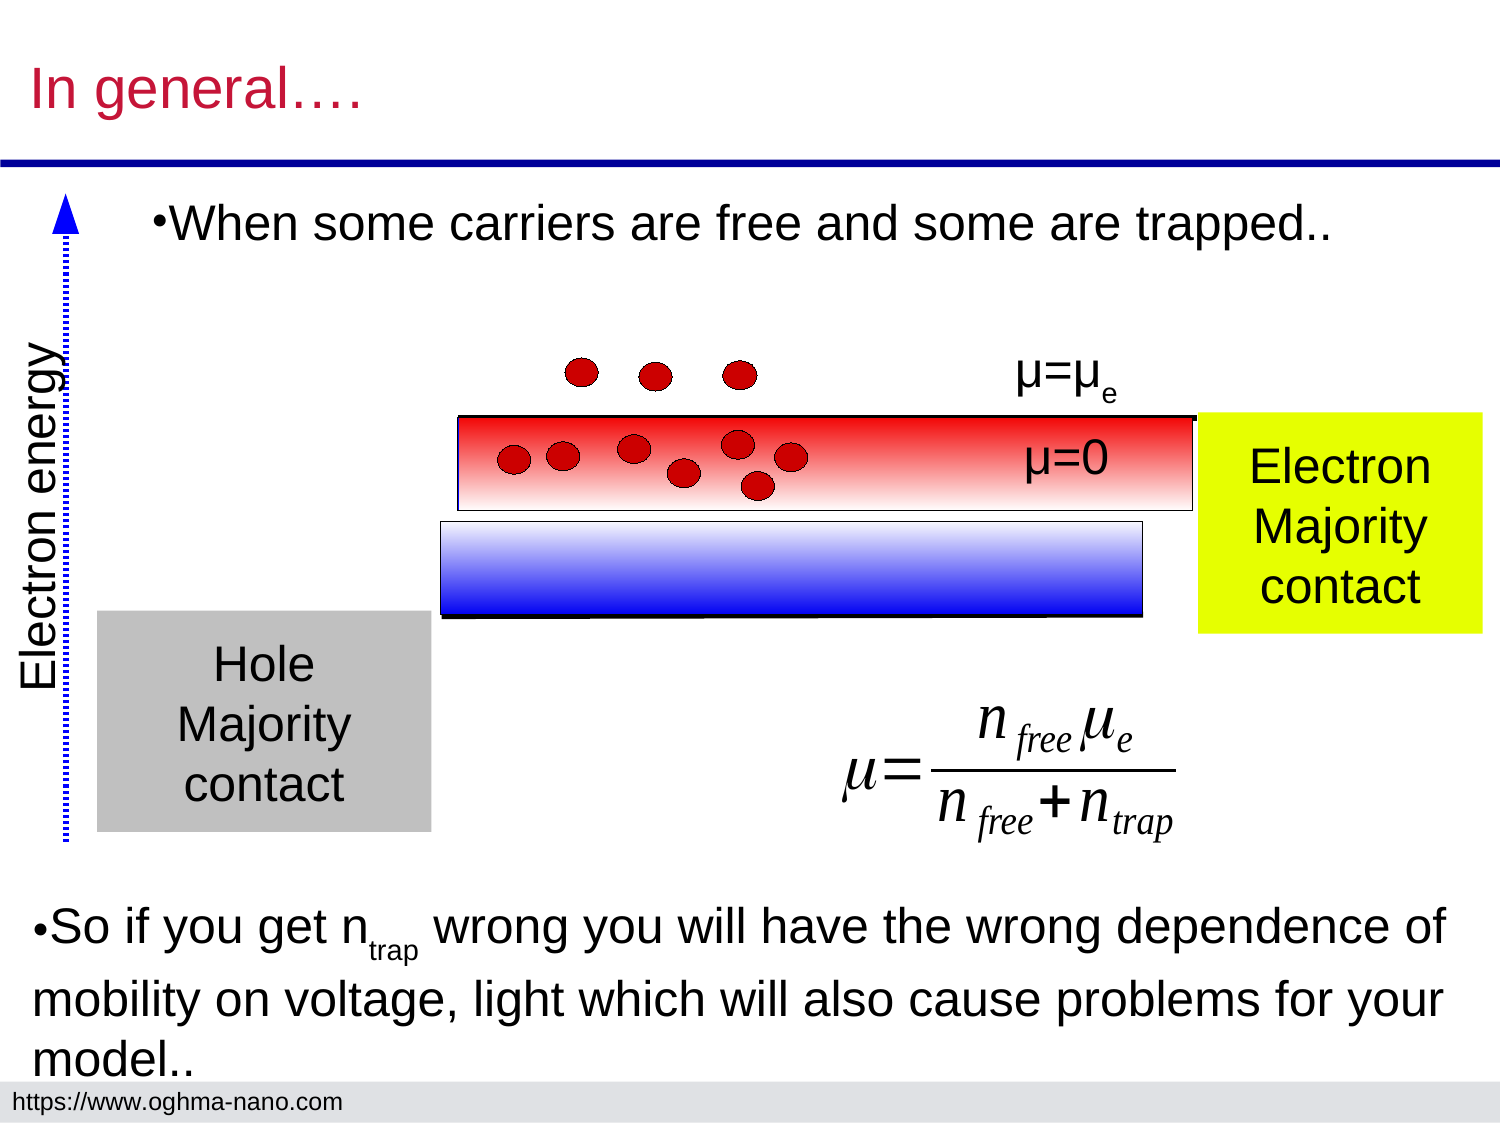

# In general….
When some carriers are free and some are trapped..
Electron energy
μ=μe
Electron
Majority
contact
μ=0
Hole
Majority
contact
So if you get ntrap wrong you will have the wrong dependence of mobility on voltage, light which will also cause problems for your model..